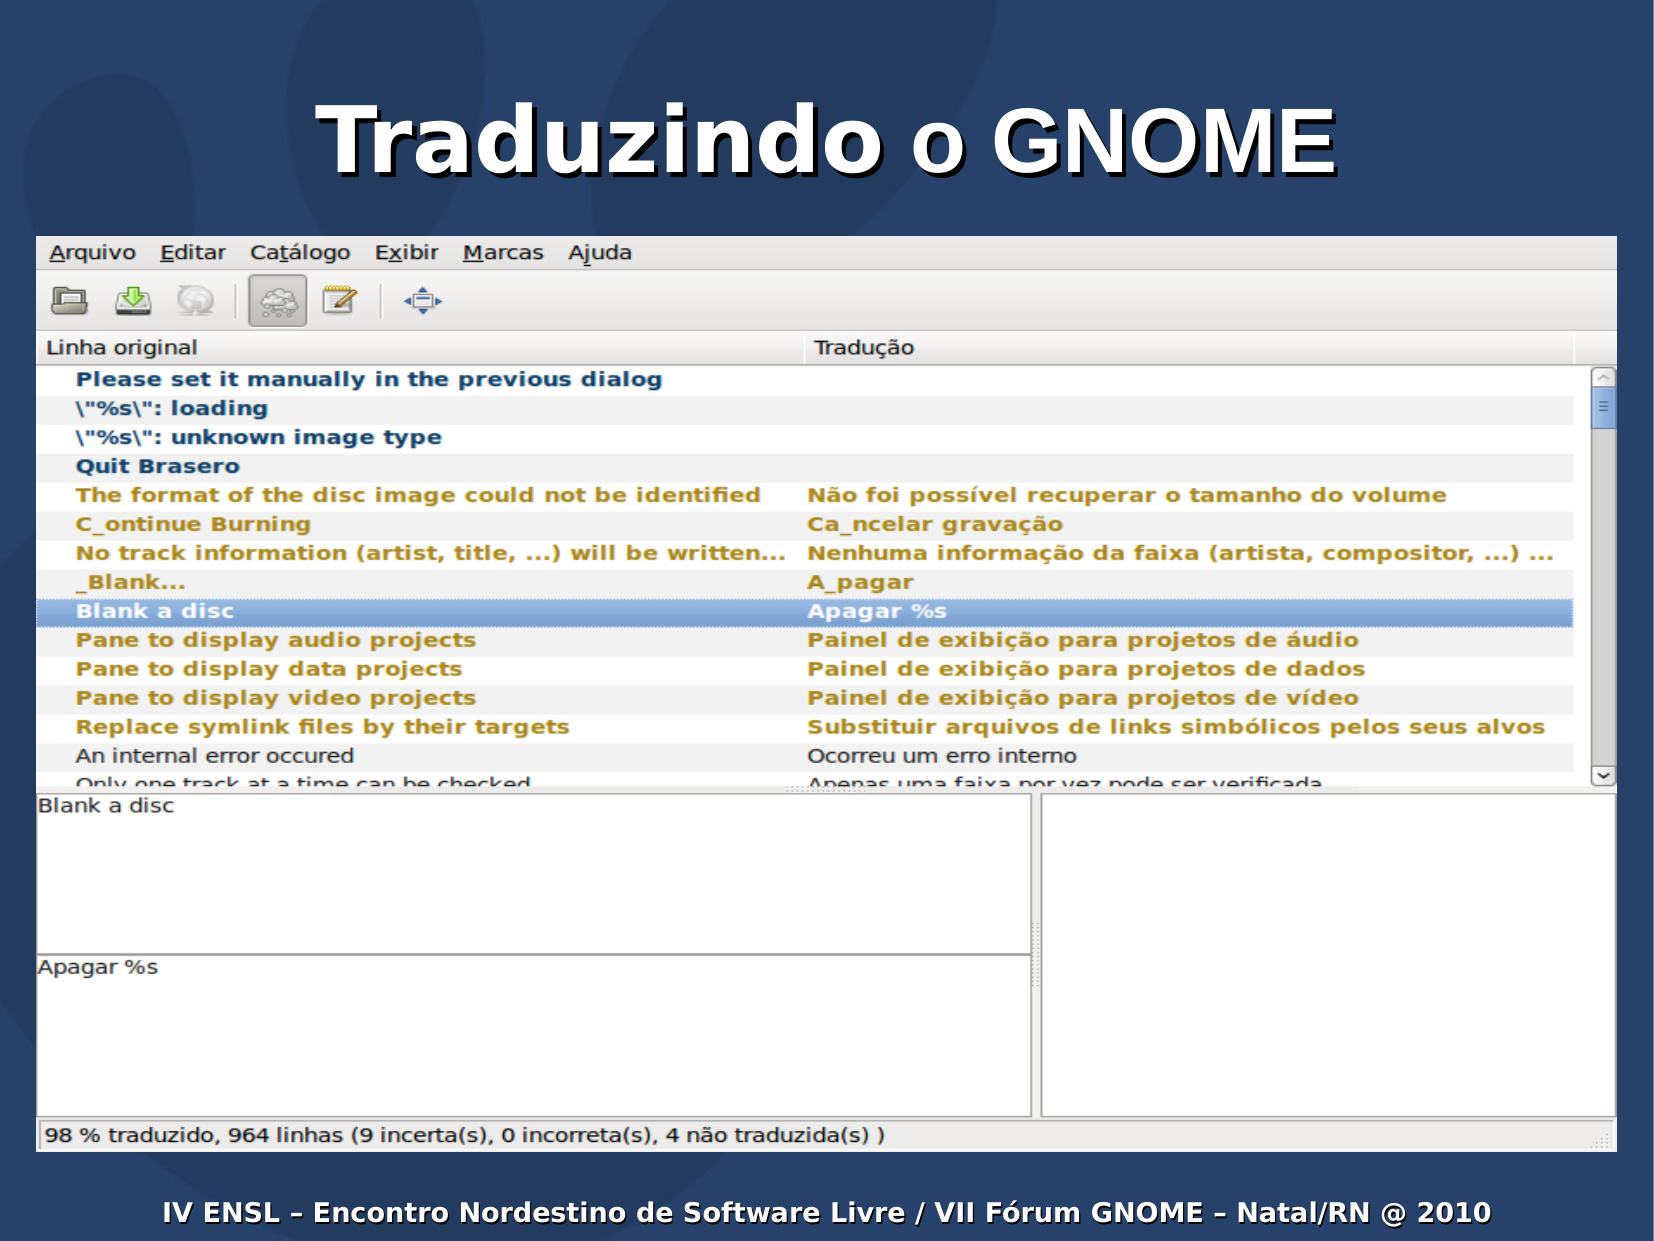

# Traduzindo o GNOME
IV ENSL – Encontro Nordestino de Software Livre / VII Fórum GNOME – Natal/RN @ 2010